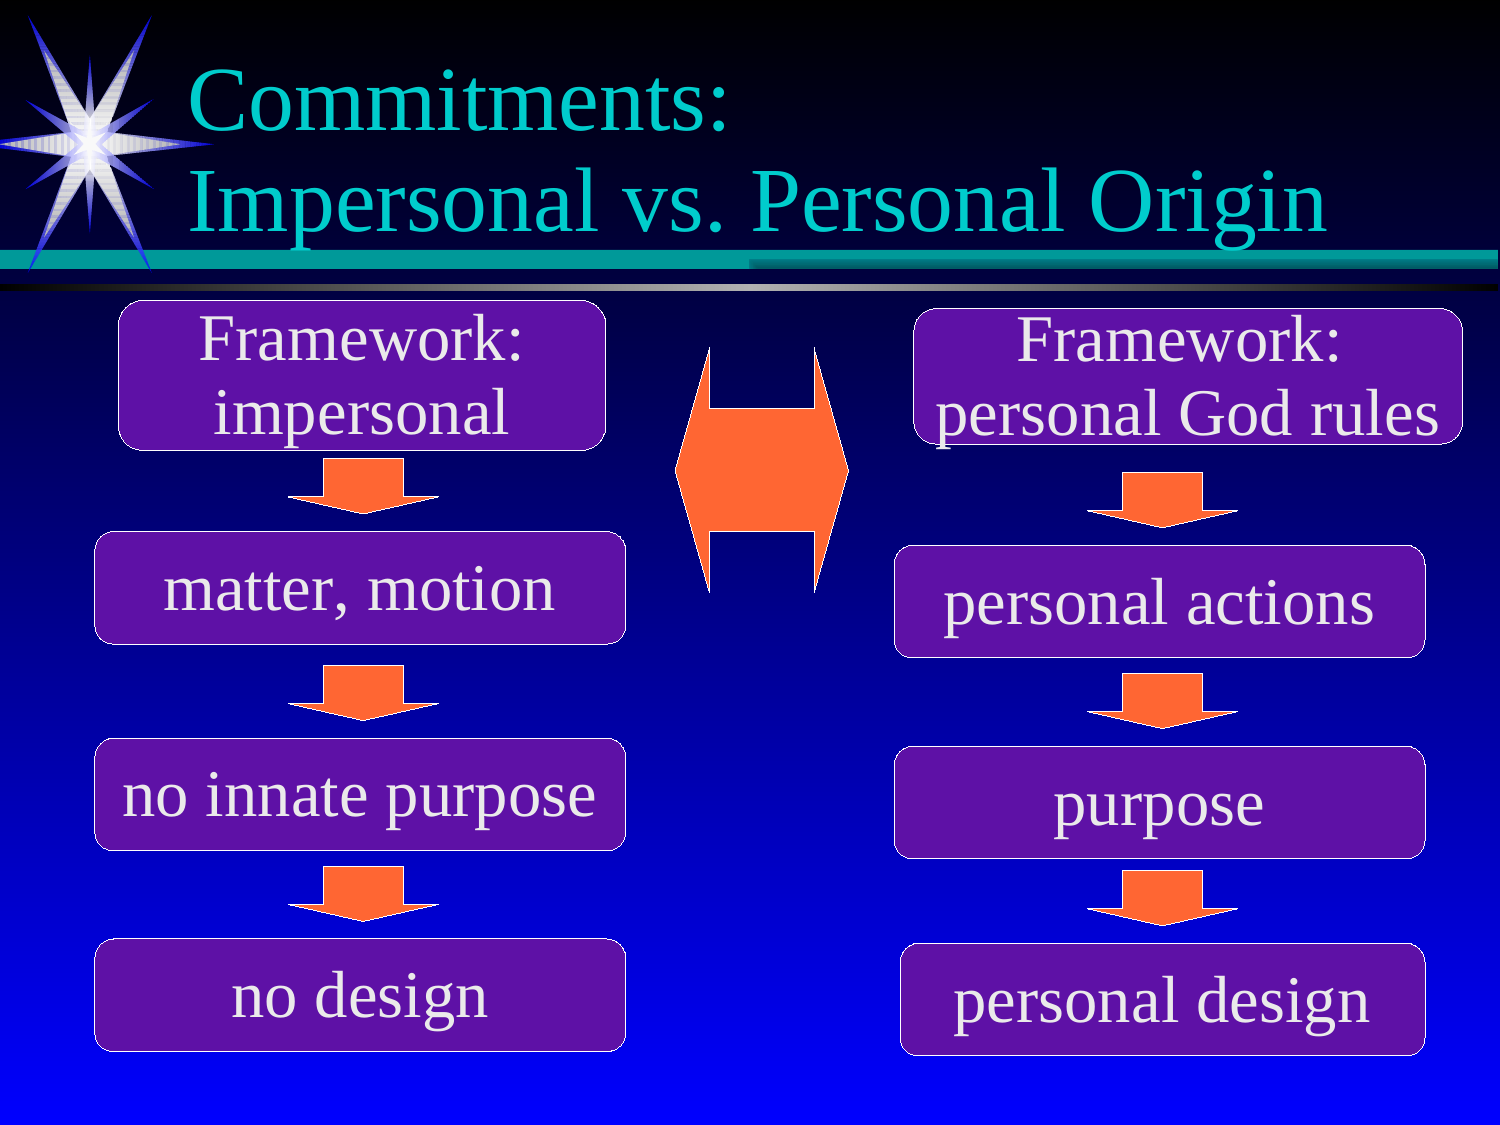

# Commitments: Impersonal vs. Personal Origin
Framework:
impersonal
Framework:
personal God rules
matter, motion
personal actions
no innate purpose
purpose
no design
personal design